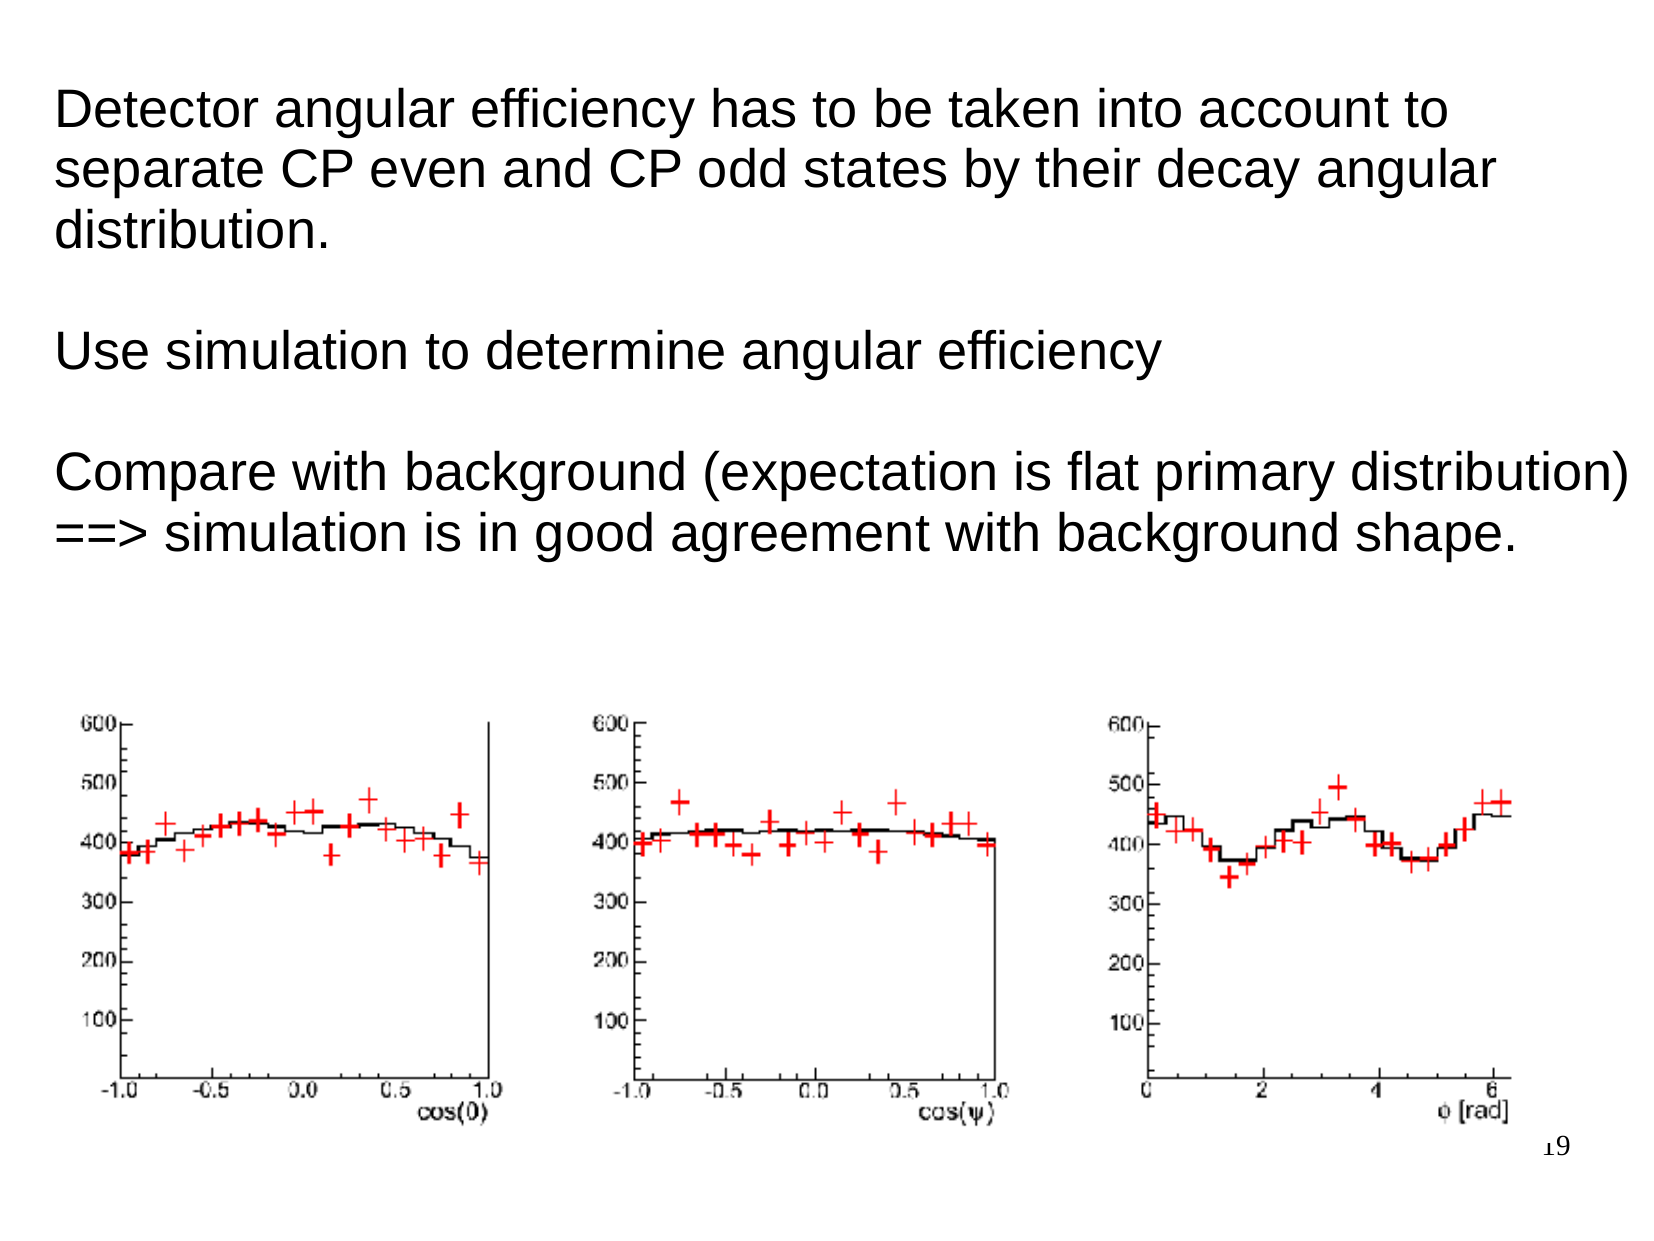

Detector angular efficiency has to be taken into account to separate CP even and CP odd states by their decay angular distribution.
Use simulation to determine angular efficiency
Compare with background (expectation is flat primary distribution)
==> simulation is in good agreement with background shape.
19